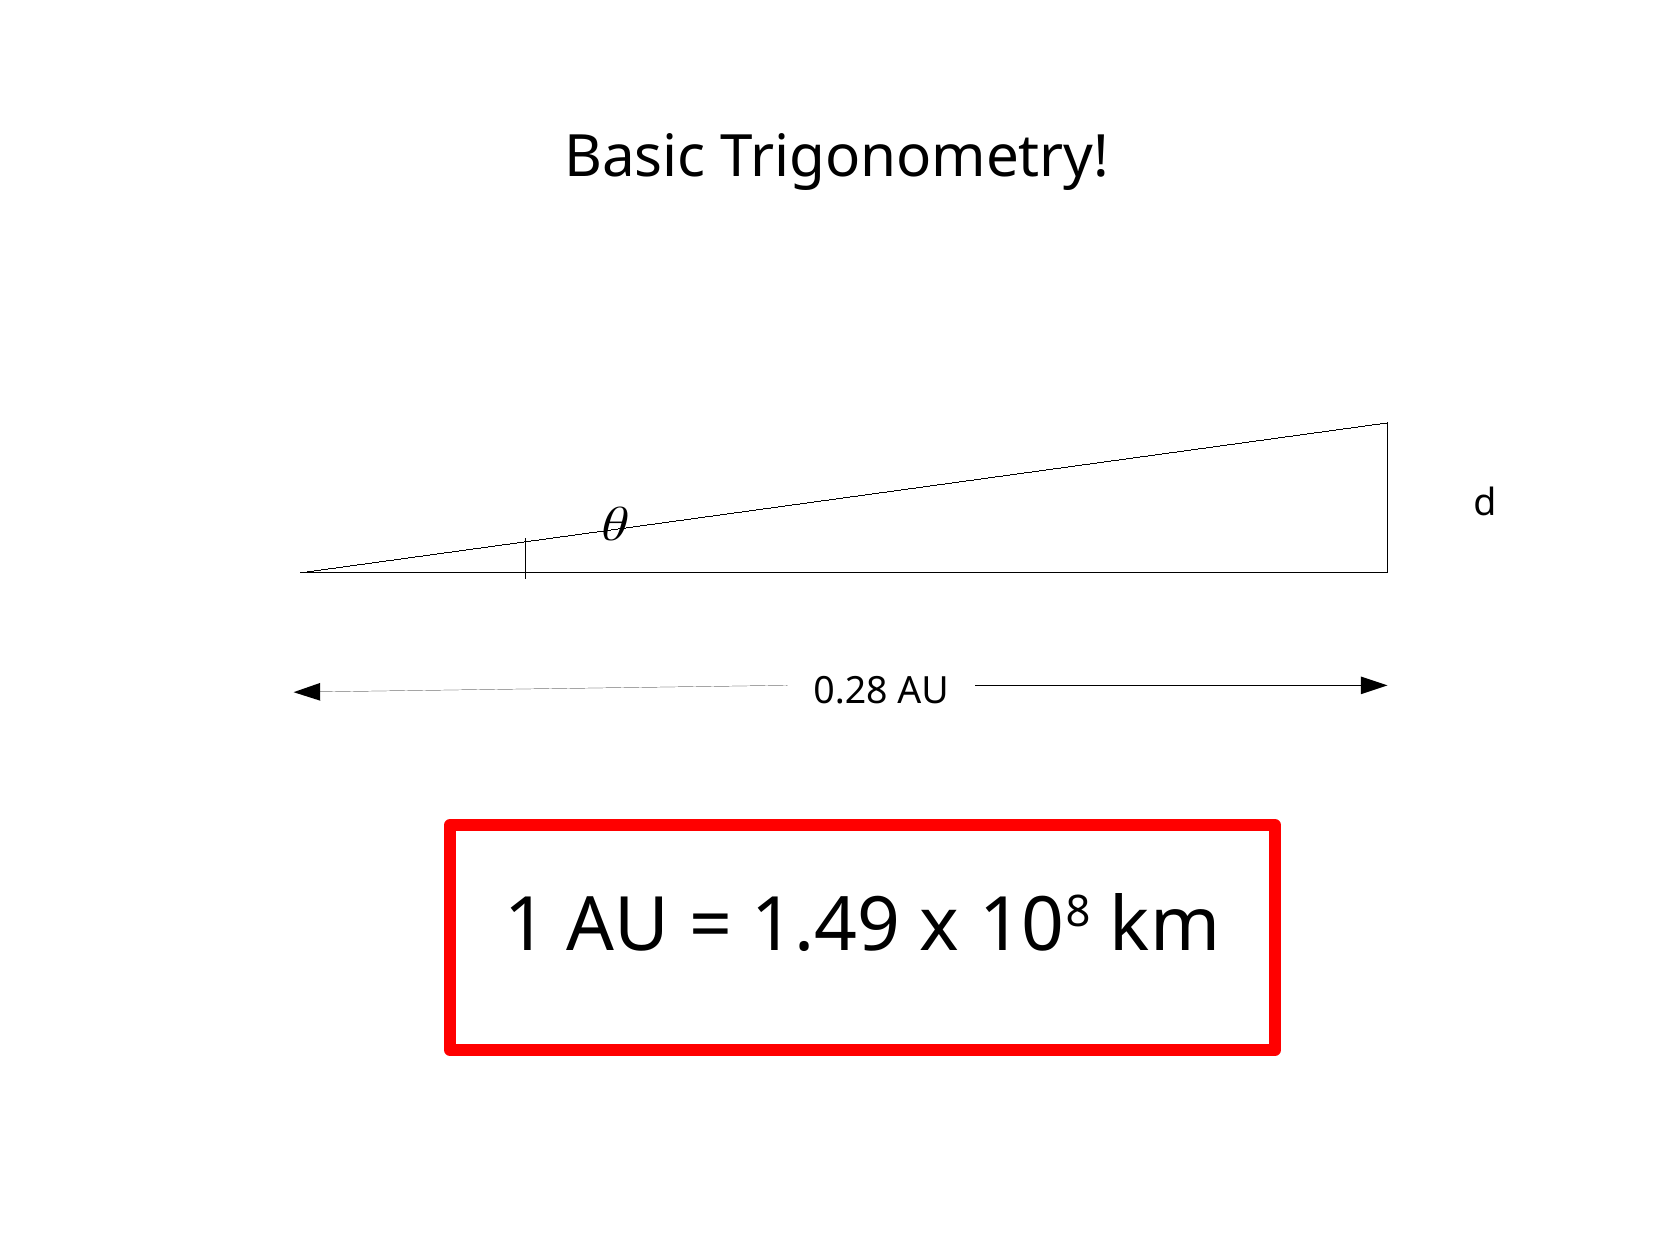

# Basic Trigonometry!
d
q
0.28 AU
1 AU = 1.49 x 108 km